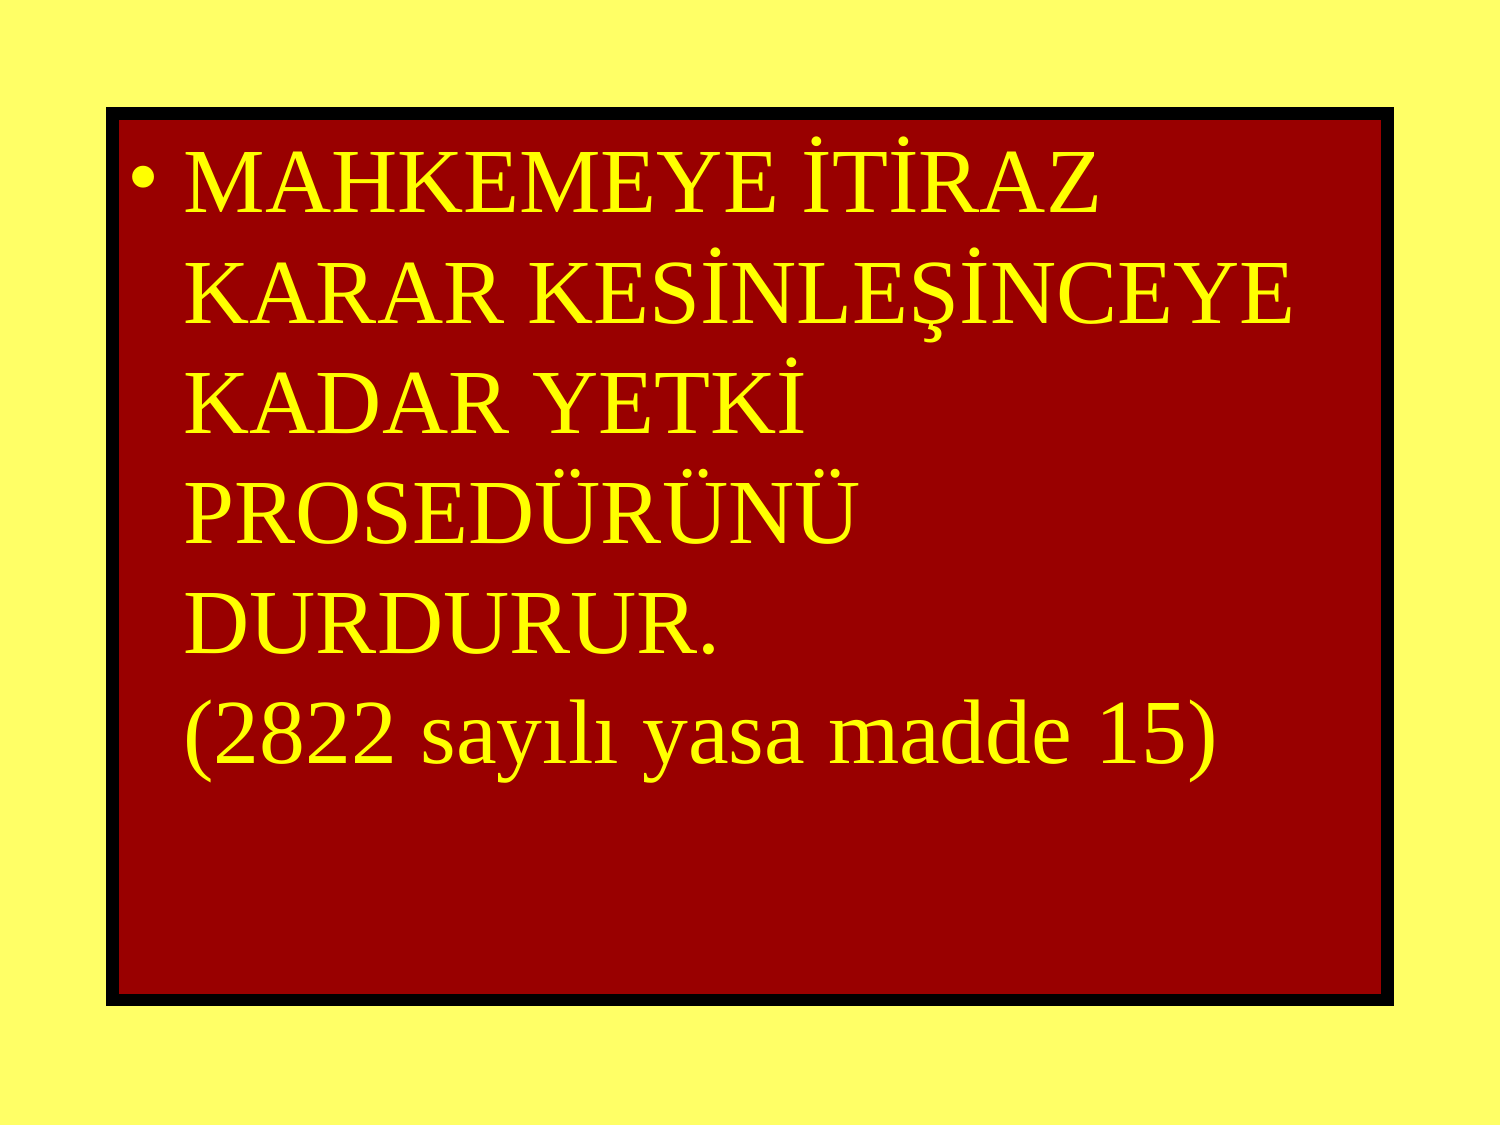

#
MAHKEMEYE İTİRAZ KARAR KESİNLEŞİNCEYE KADAR YETKİ PROSEDÜRÜNÜ DURDURUR. (2822 sayılı yasa madde 15)